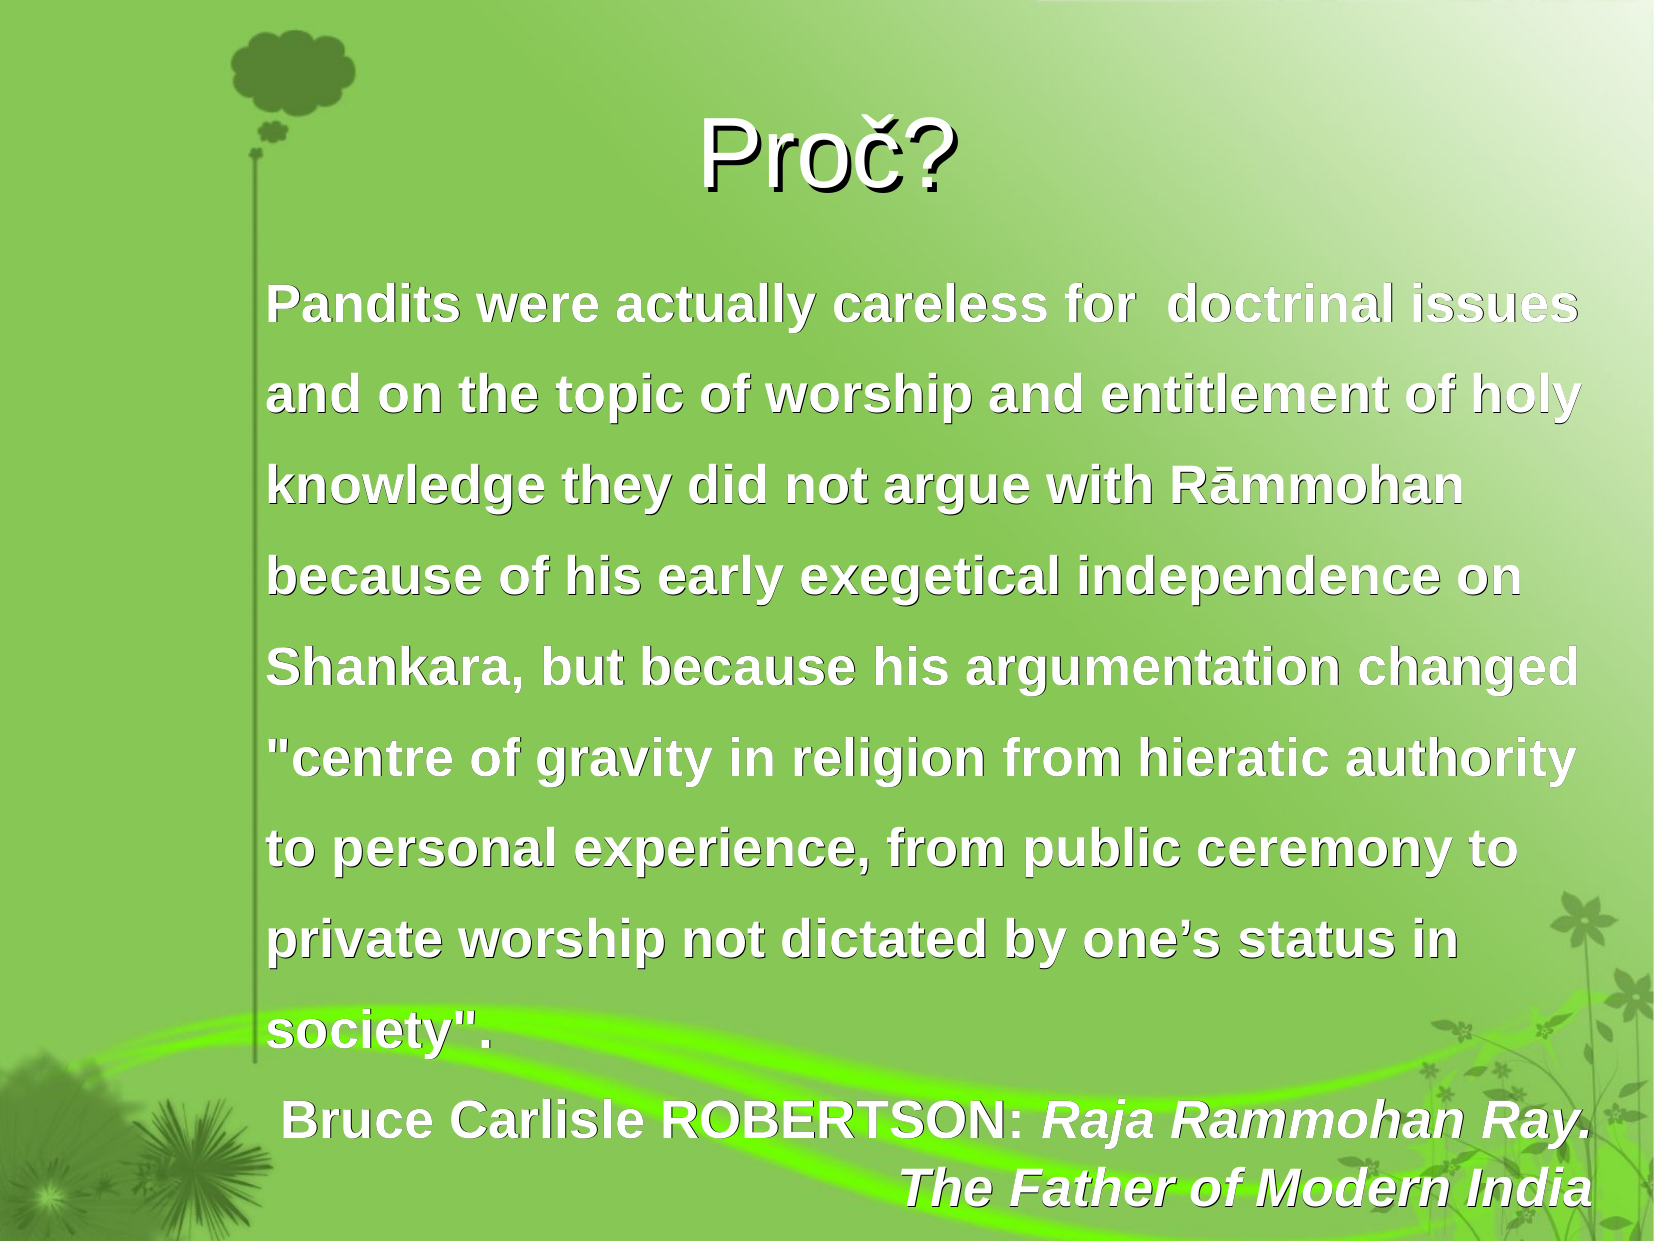

# Proč?
Pandits were actually careless for doctrinal issues and on the topic of worship and entitlement of holy knowledge they did not argue with Rāmmohan because of his early exegetical independence on Shankara, but because his argumentation changed "centre of gravity in religion from hieratic authority to personal experience, from public ceremony to private worship not dictated by one’s status in society".
Bruce Carlisle ROBERTSON: Raja Rammohan Ray. The Father of Modern India